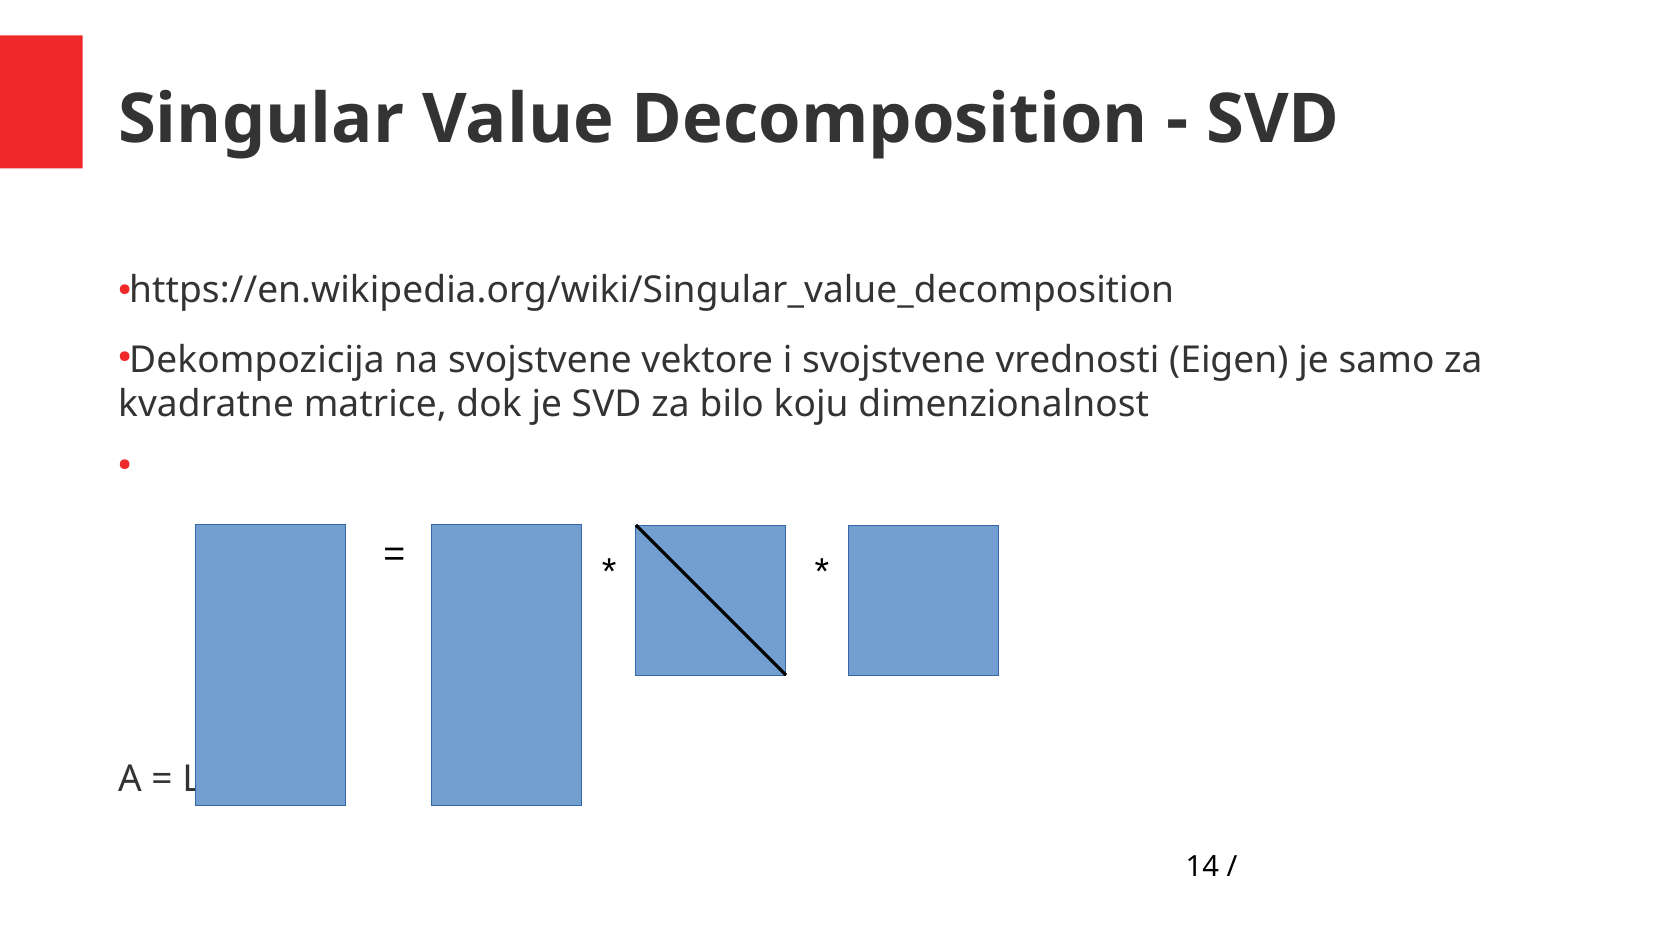

# Singular Value Decomposition - SVD
https://en.wikipedia.org/wiki/Singular_value_decomposition
Dekompozicija na svojstvene vektore i svojstvene vrednosti (Eigen) je samo za kvadratne matrice, dok je SVD za bilo koju dimenzionalnost
A = LSD
=
*
*